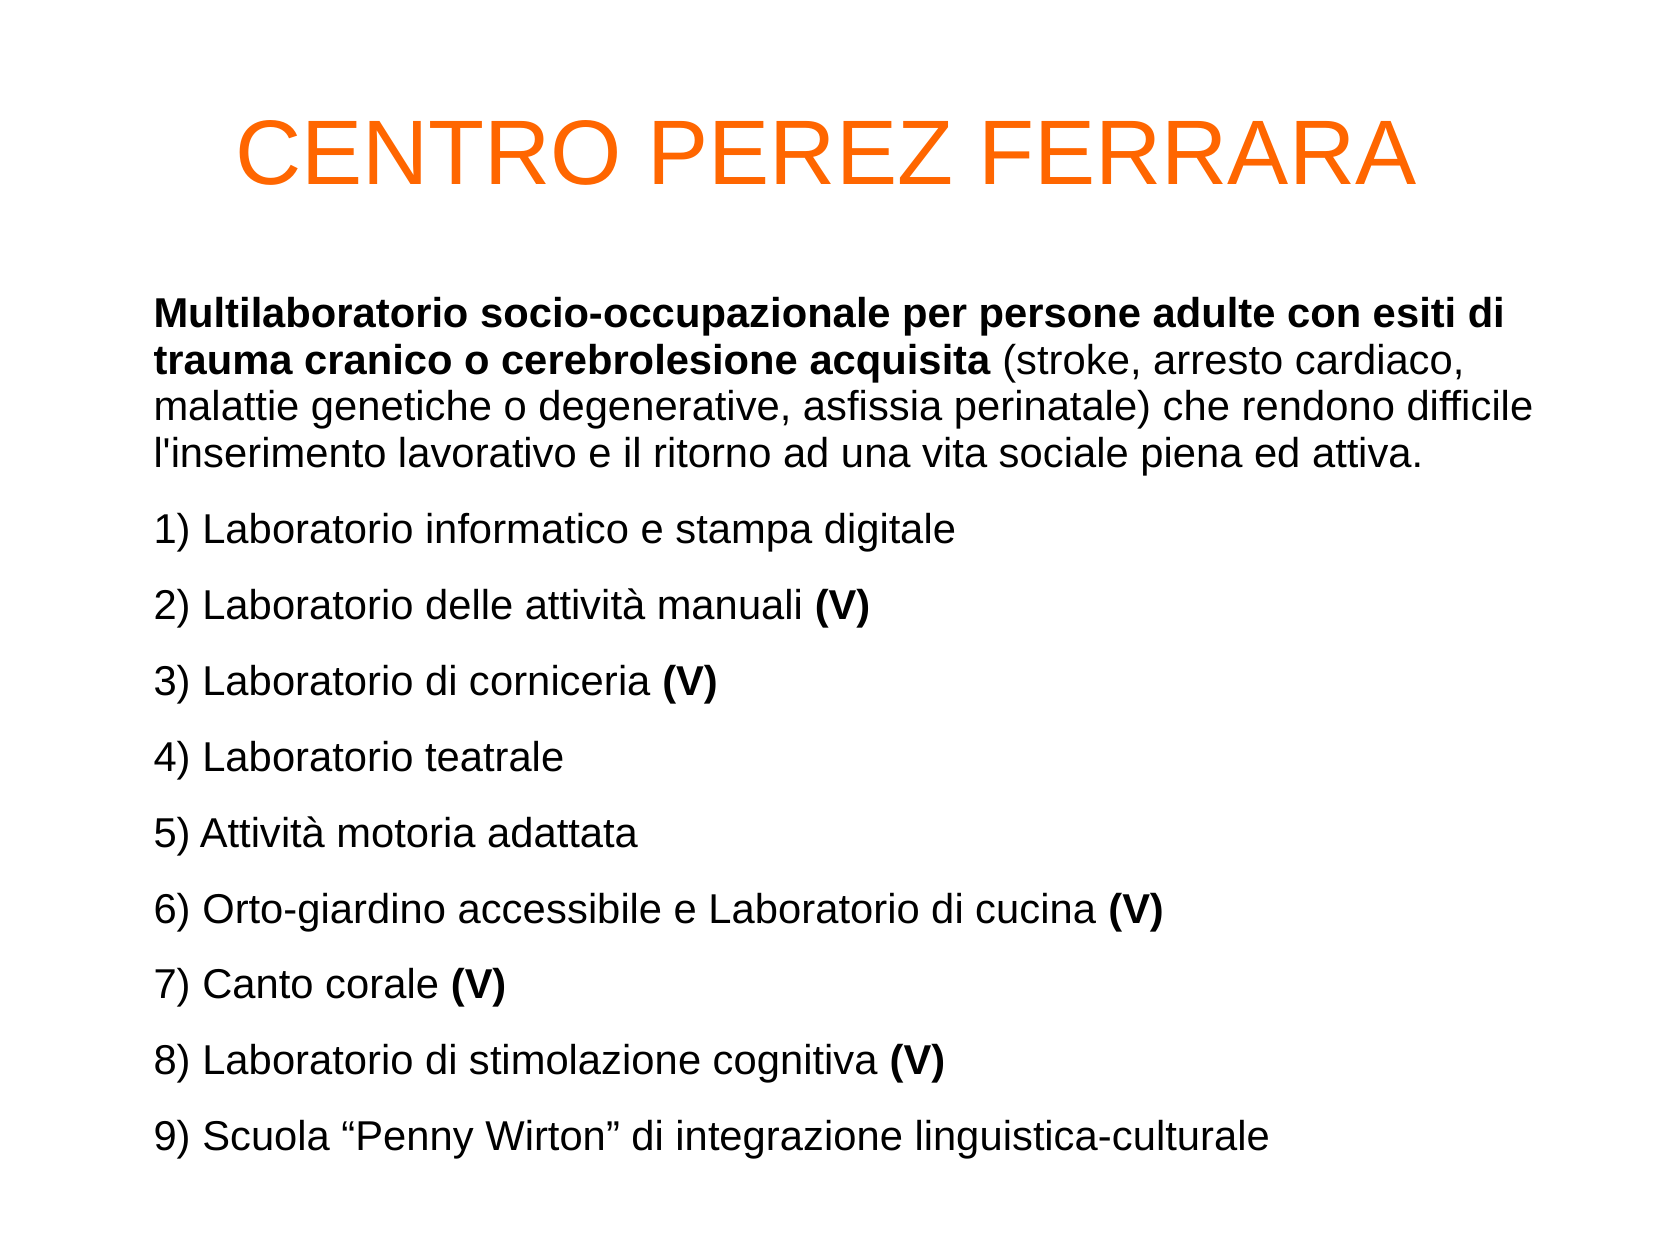

# CENTRO PEREZ FERRARA
Multilaboratorio socio-occupazionale per persone adulte con esiti di trauma cranico o cerebrolesione acquisita (stroke, arresto cardiaco, malattie genetiche o degenerative, asfissia perinatale) che rendono difficile l'inserimento lavorativo e il ritorno ad una vita sociale piena ed attiva.
1) Laboratorio informatico e stampa digitale
2) Laboratorio delle attività manuali (V)
3) Laboratorio di corniceria (V)
4) Laboratorio teatrale
5) Attività motoria adattata
6) Orto-giardino accessibile e Laboratorio di cucina (V)
7) Canto corale (V)
8) Laboratorio di stimolazione cognitiva (V)
9) Scuola “Penny Wirton” di integrazione linguistica-culturale